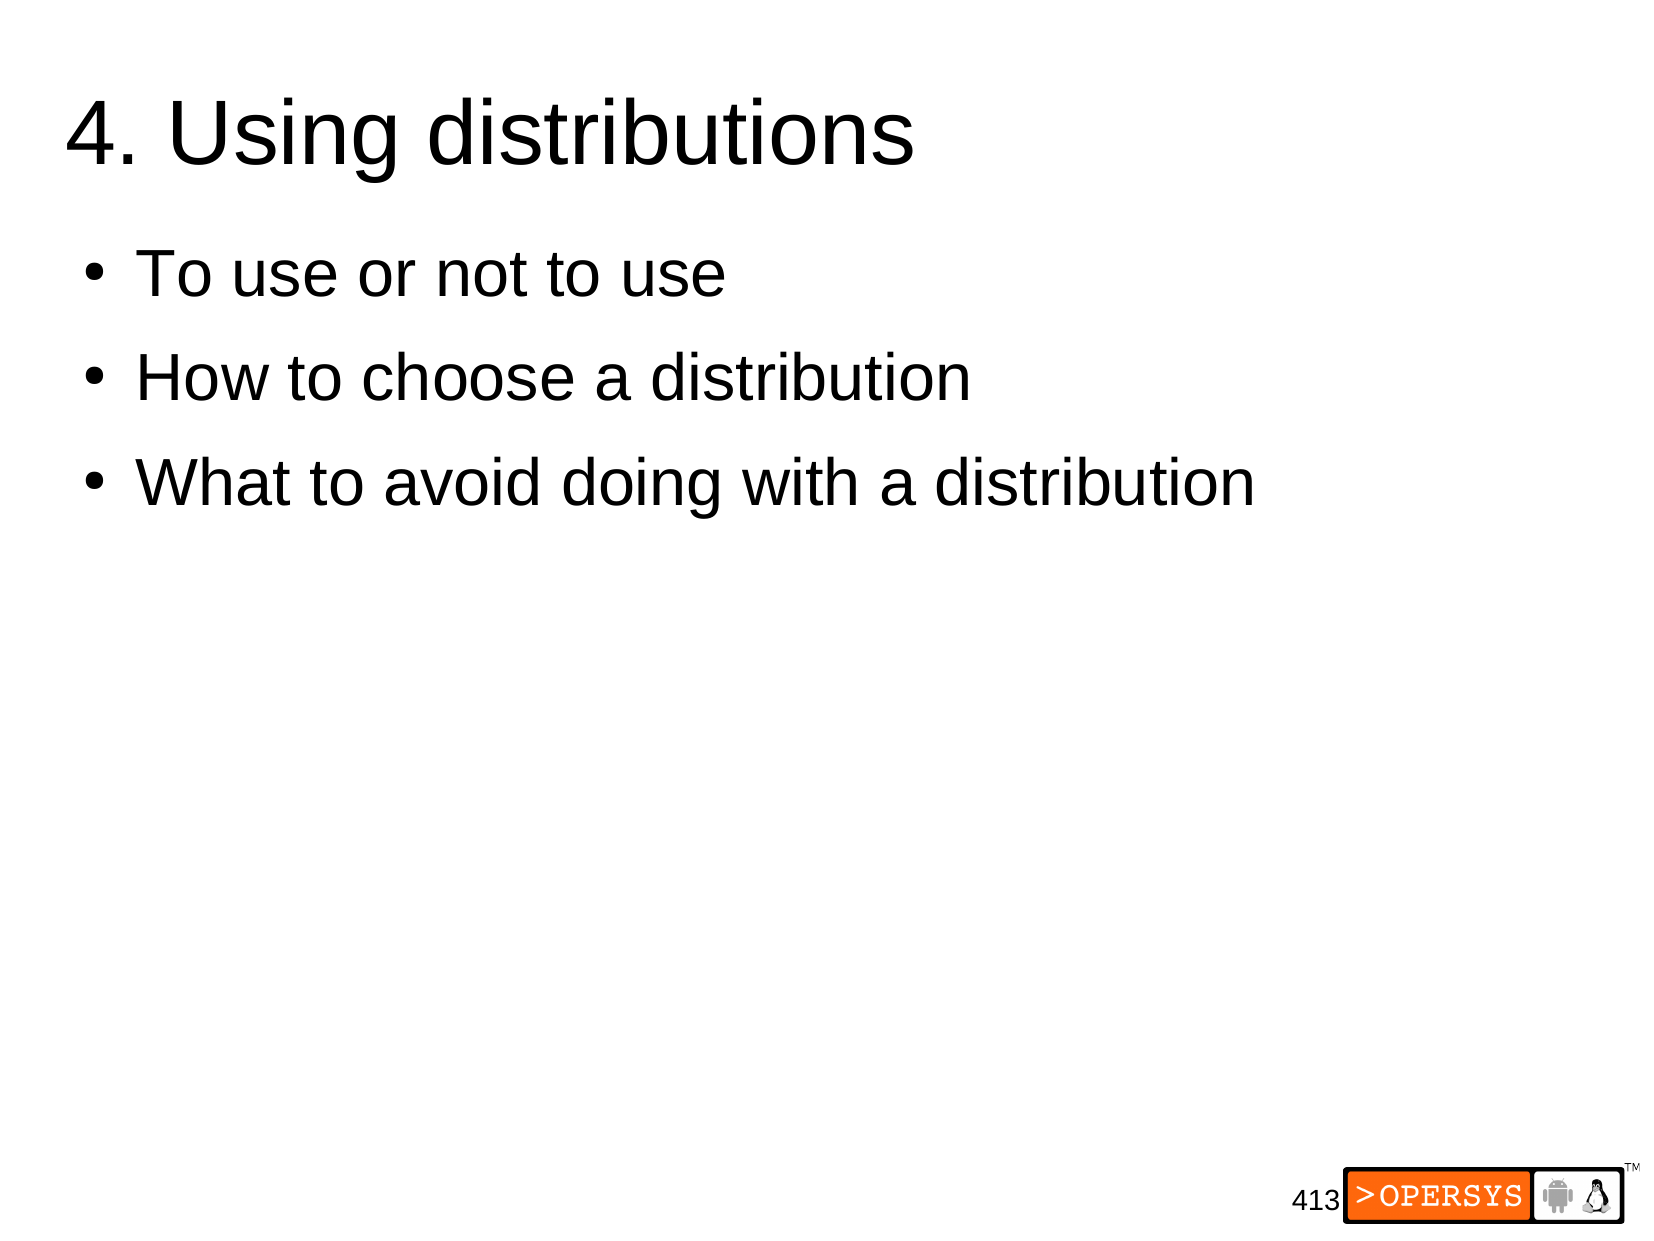

# 4. Using distributions
To use or not to use
How to choose a distribution
What to avoid doing with a distribution